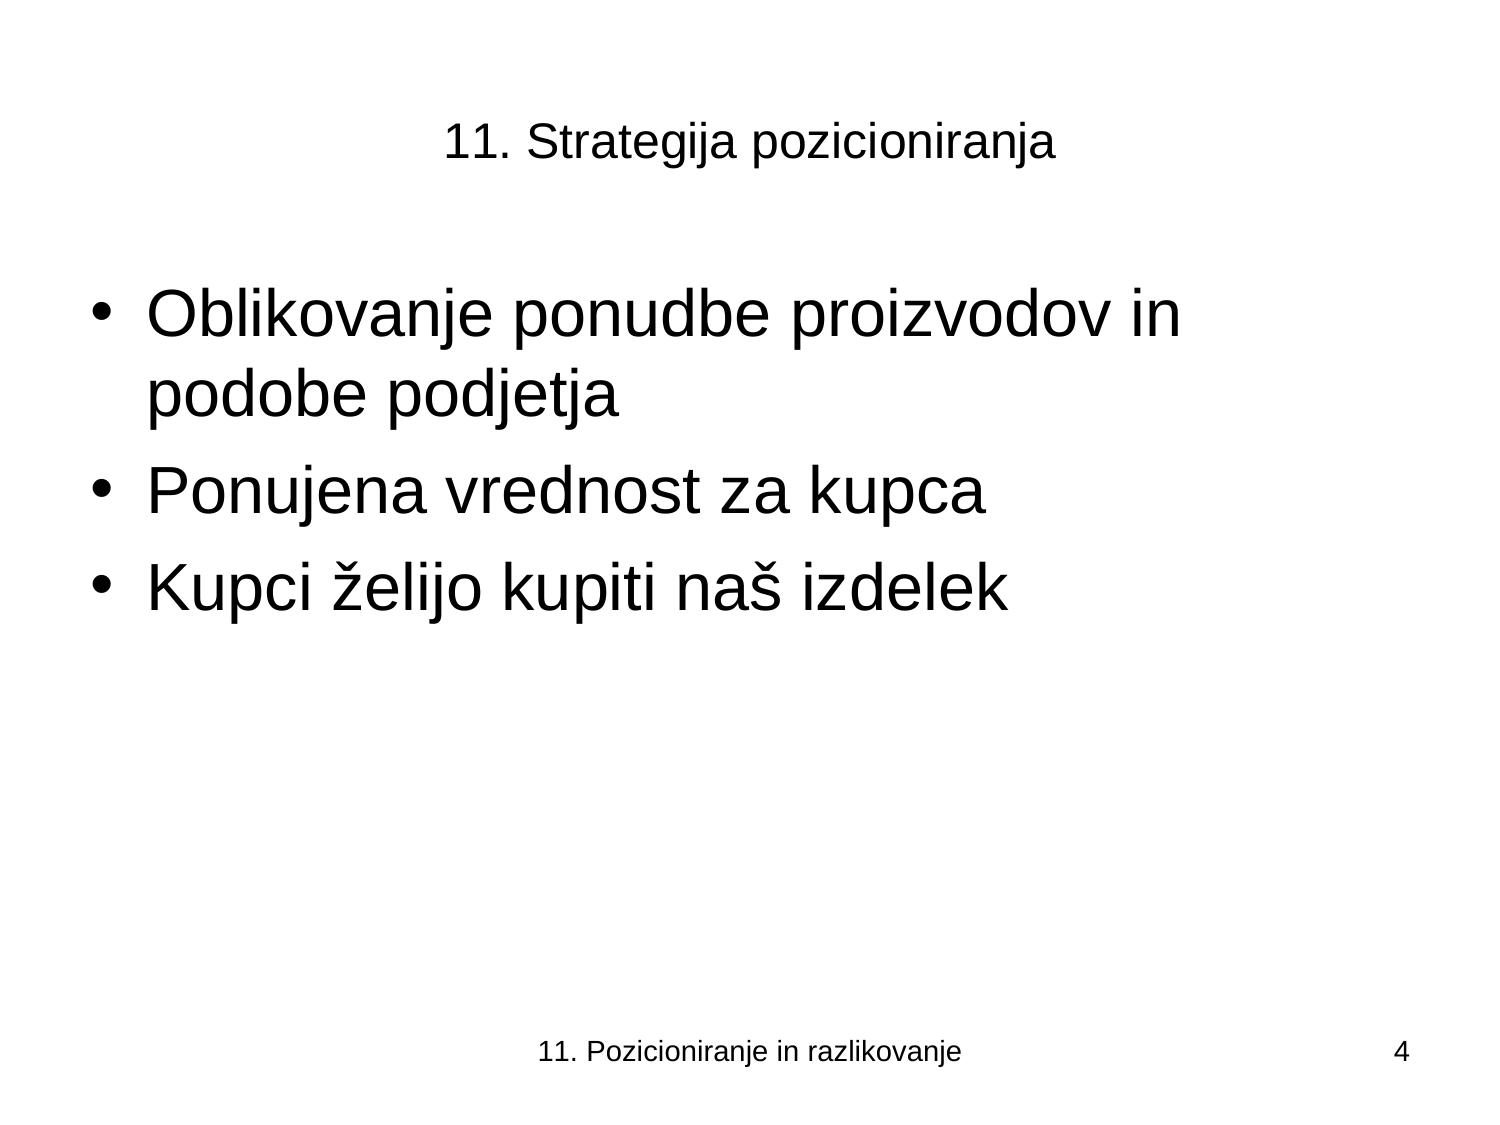

# 11. Strategija pozicioniranja
Oblikovanje ponudbe proizvodov in podobe podjetja
Ponujena vrednost za kupca
Kupci želijo kupiti naš izdelek
11. Pozicioniranje in razlikovanje